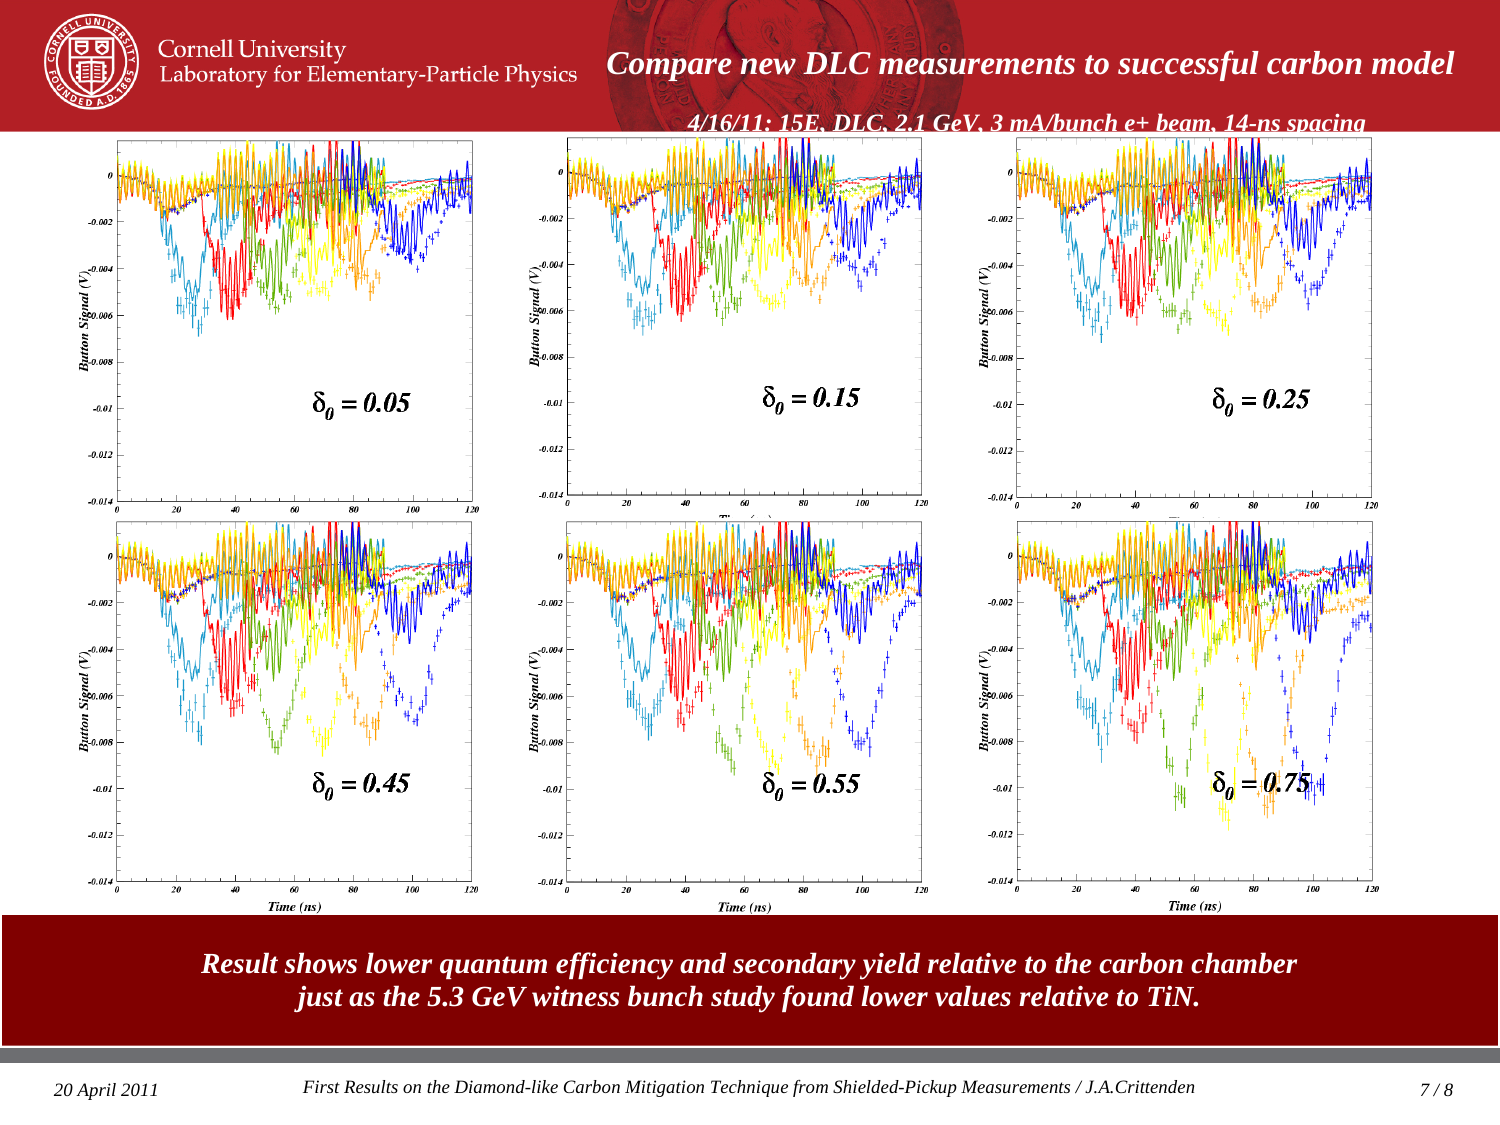

Compare new DLC measurements to successful carbon model
4/16/11: 15E, DLC, 2.1 GeV, 3 mA/bunch e+ beam, 14-ns spacing
Result shows lower quantum efficiency and secondary yield relative to the carbon chamber
just as the 5.3 GeV witness bunch study found lower values relative to TiN.